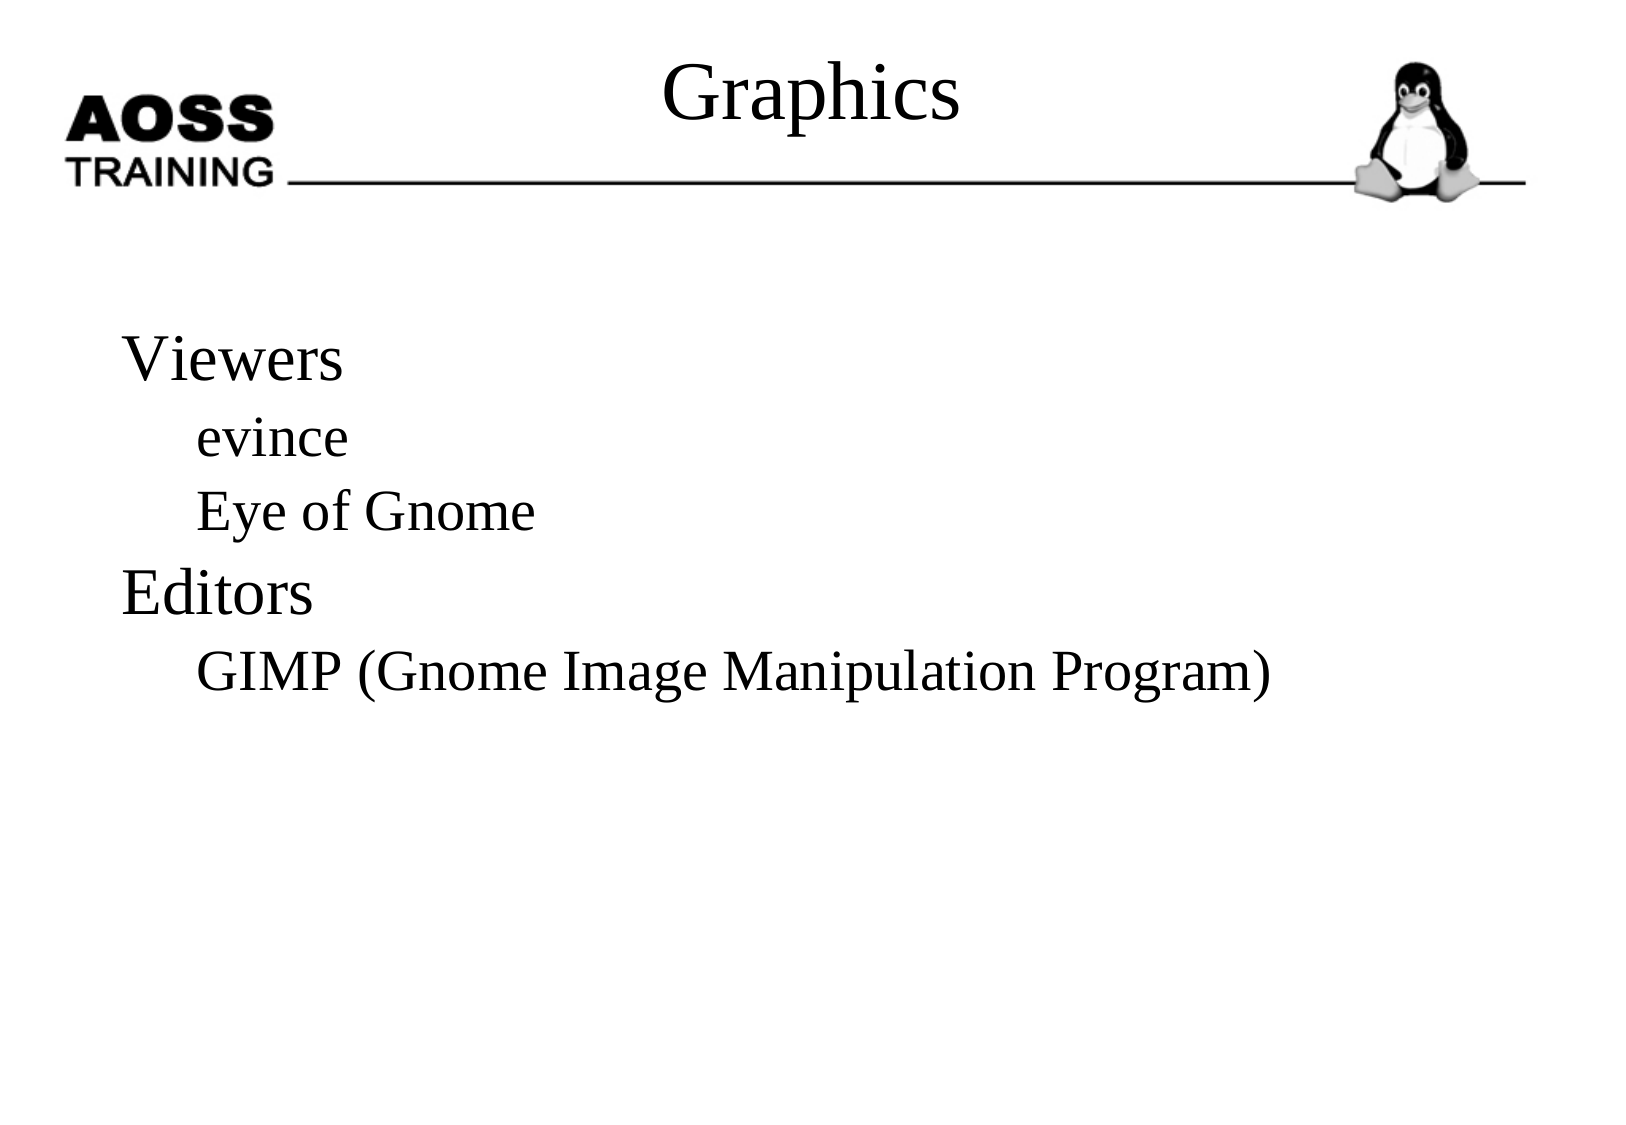

# Graphics
Viewers
evince
Eye of Gnome
Editors
GIMP (Gnome Image Manipulation Program)